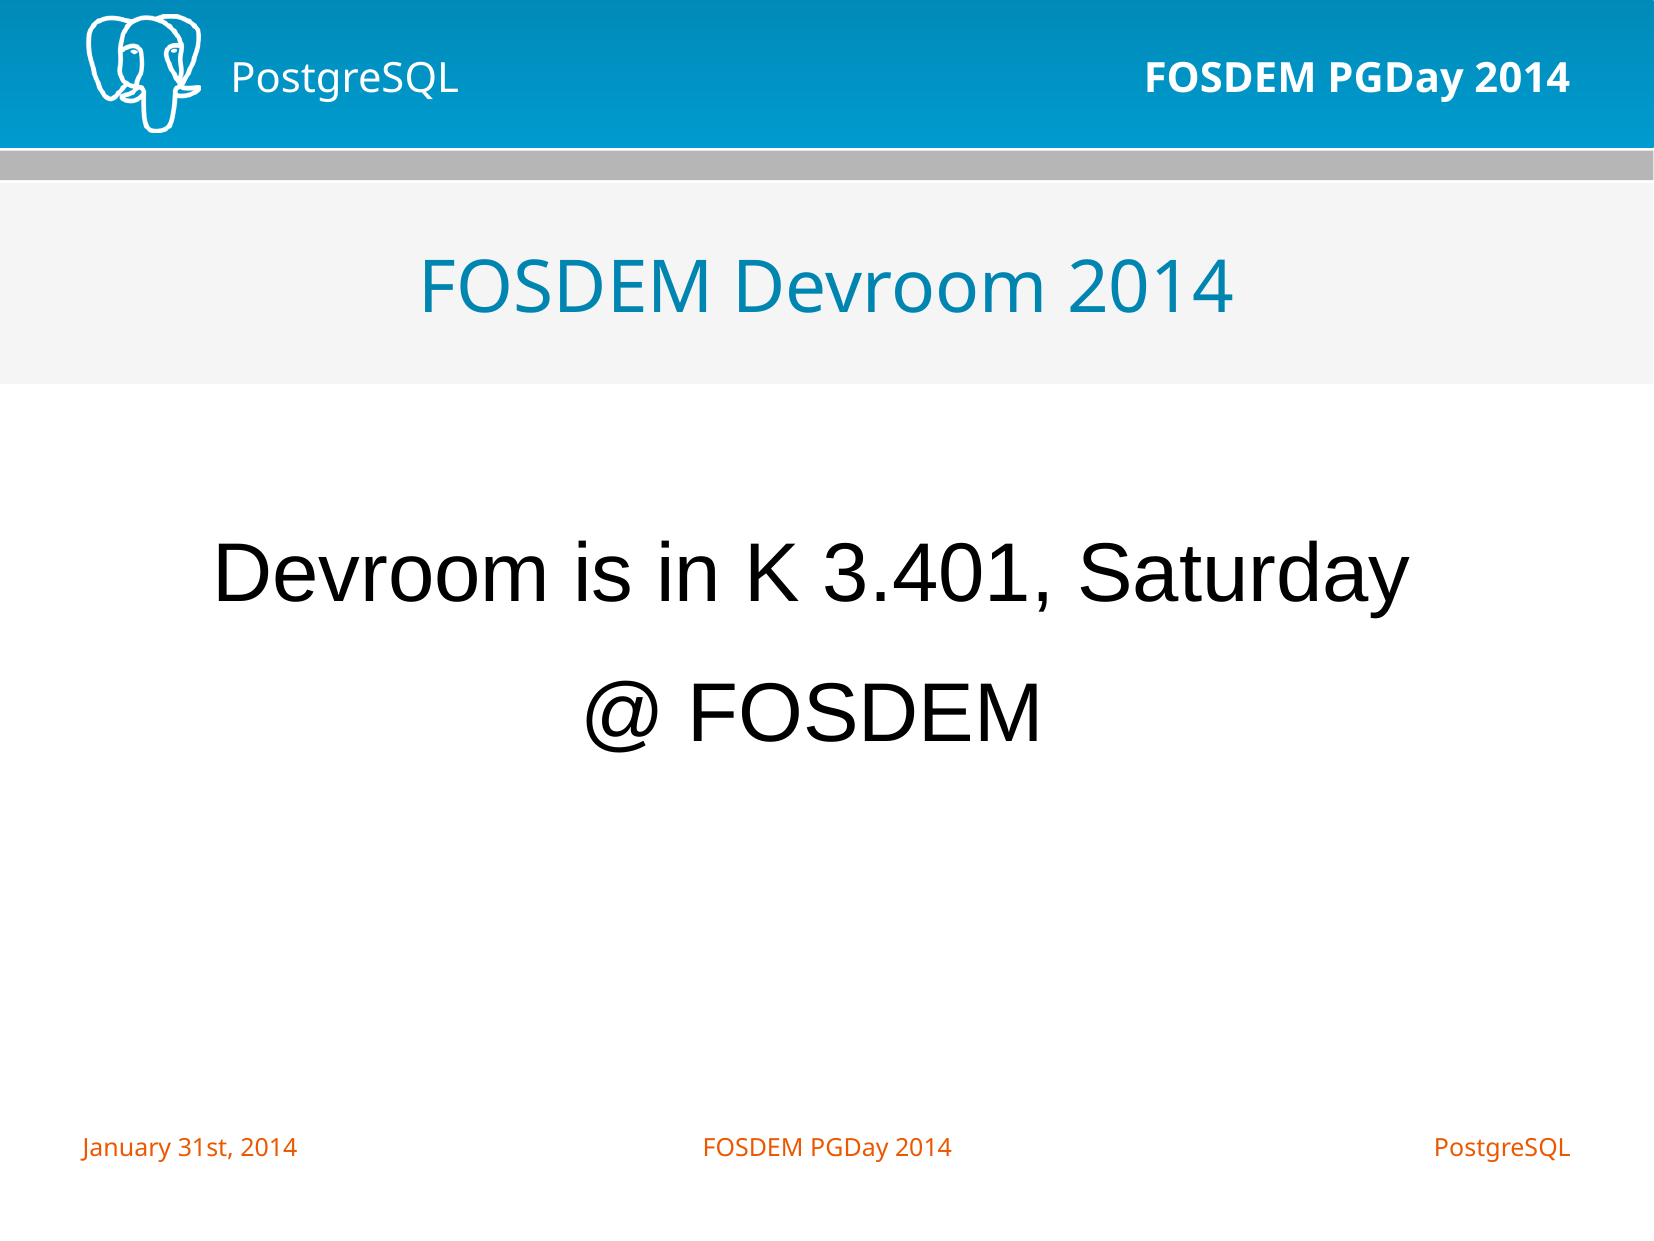

# FOSDEM Devroom 2014
Devroom is in K 3.401, Saturday
@ FOSDEM
1